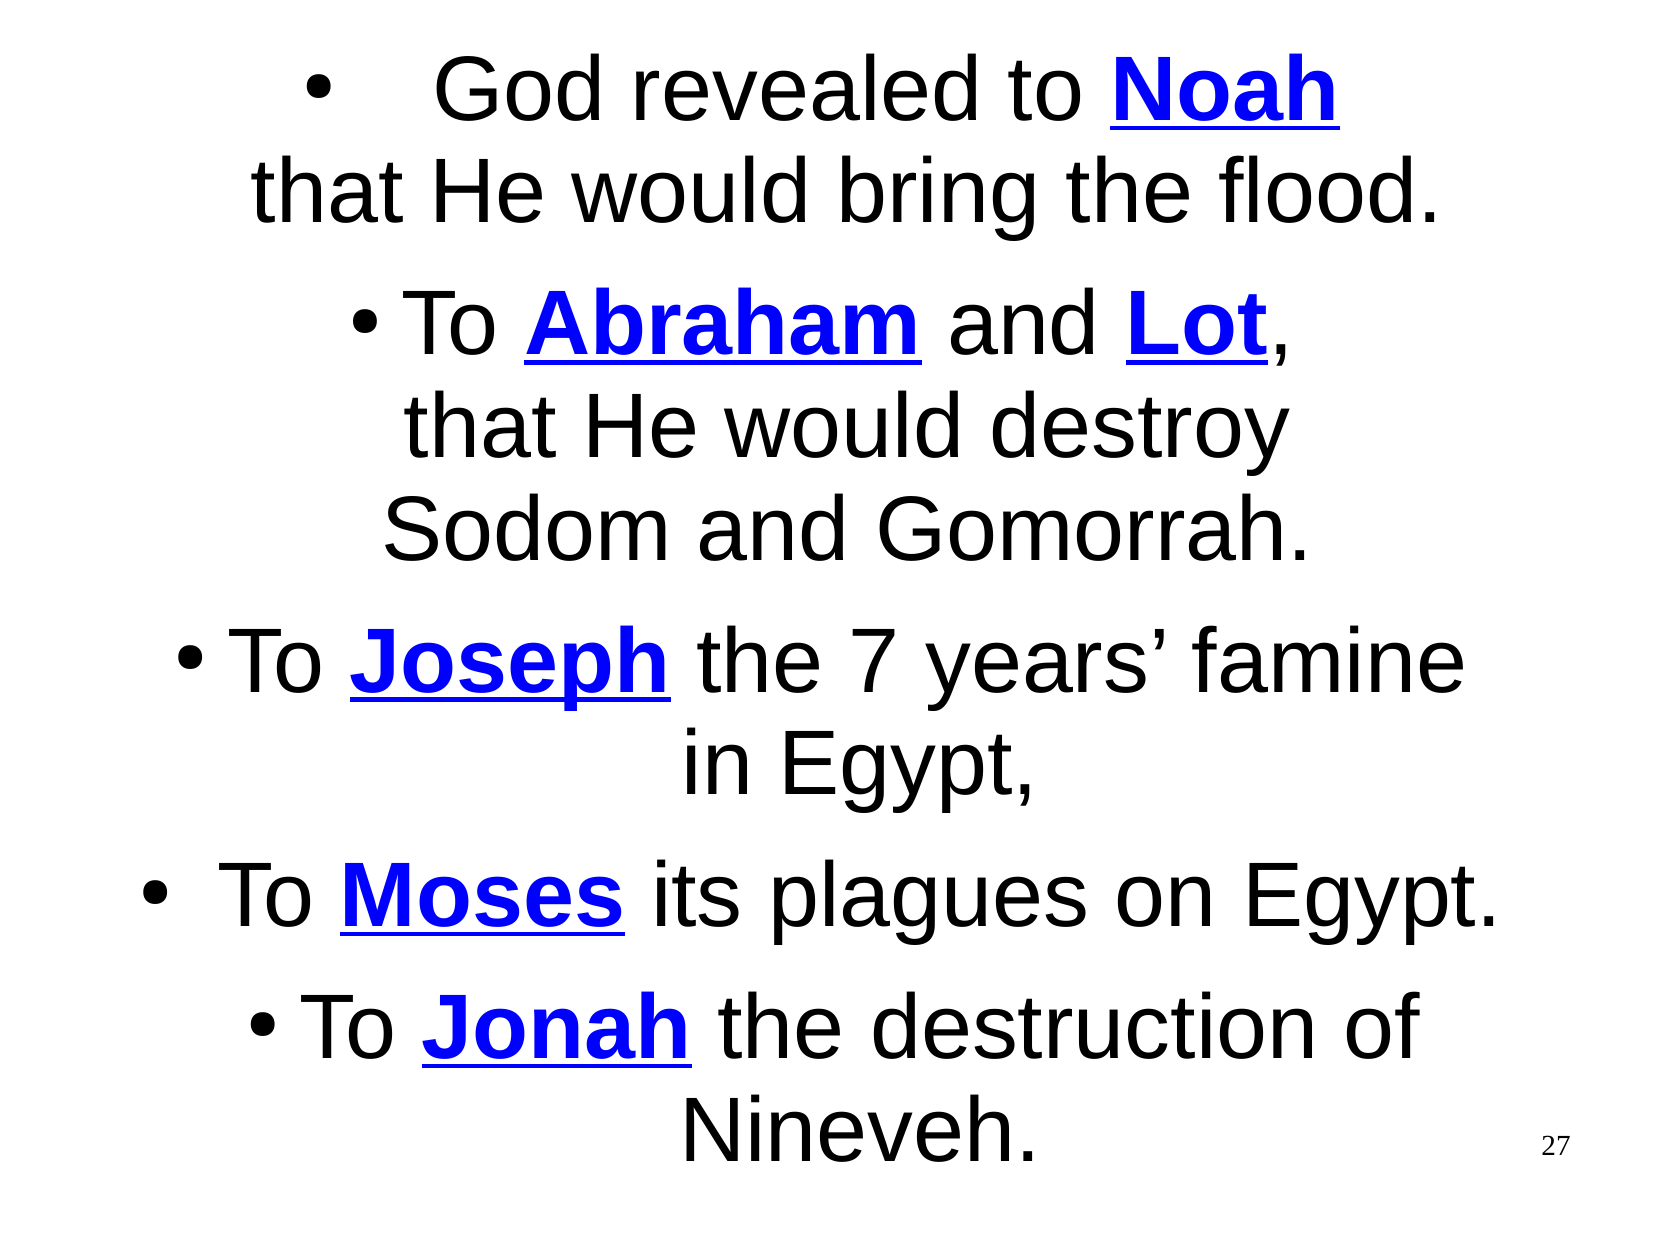

# God revealed to Noah that He would bring the flood.
To Abraham and Lot,
that He would destroy
Sodom and Gomorrah.
To Joseph the 7 years’ famine
in Egypt,
 To Moses its plagues on Egypt.
To Jonah the destruction of Nineveh.
27